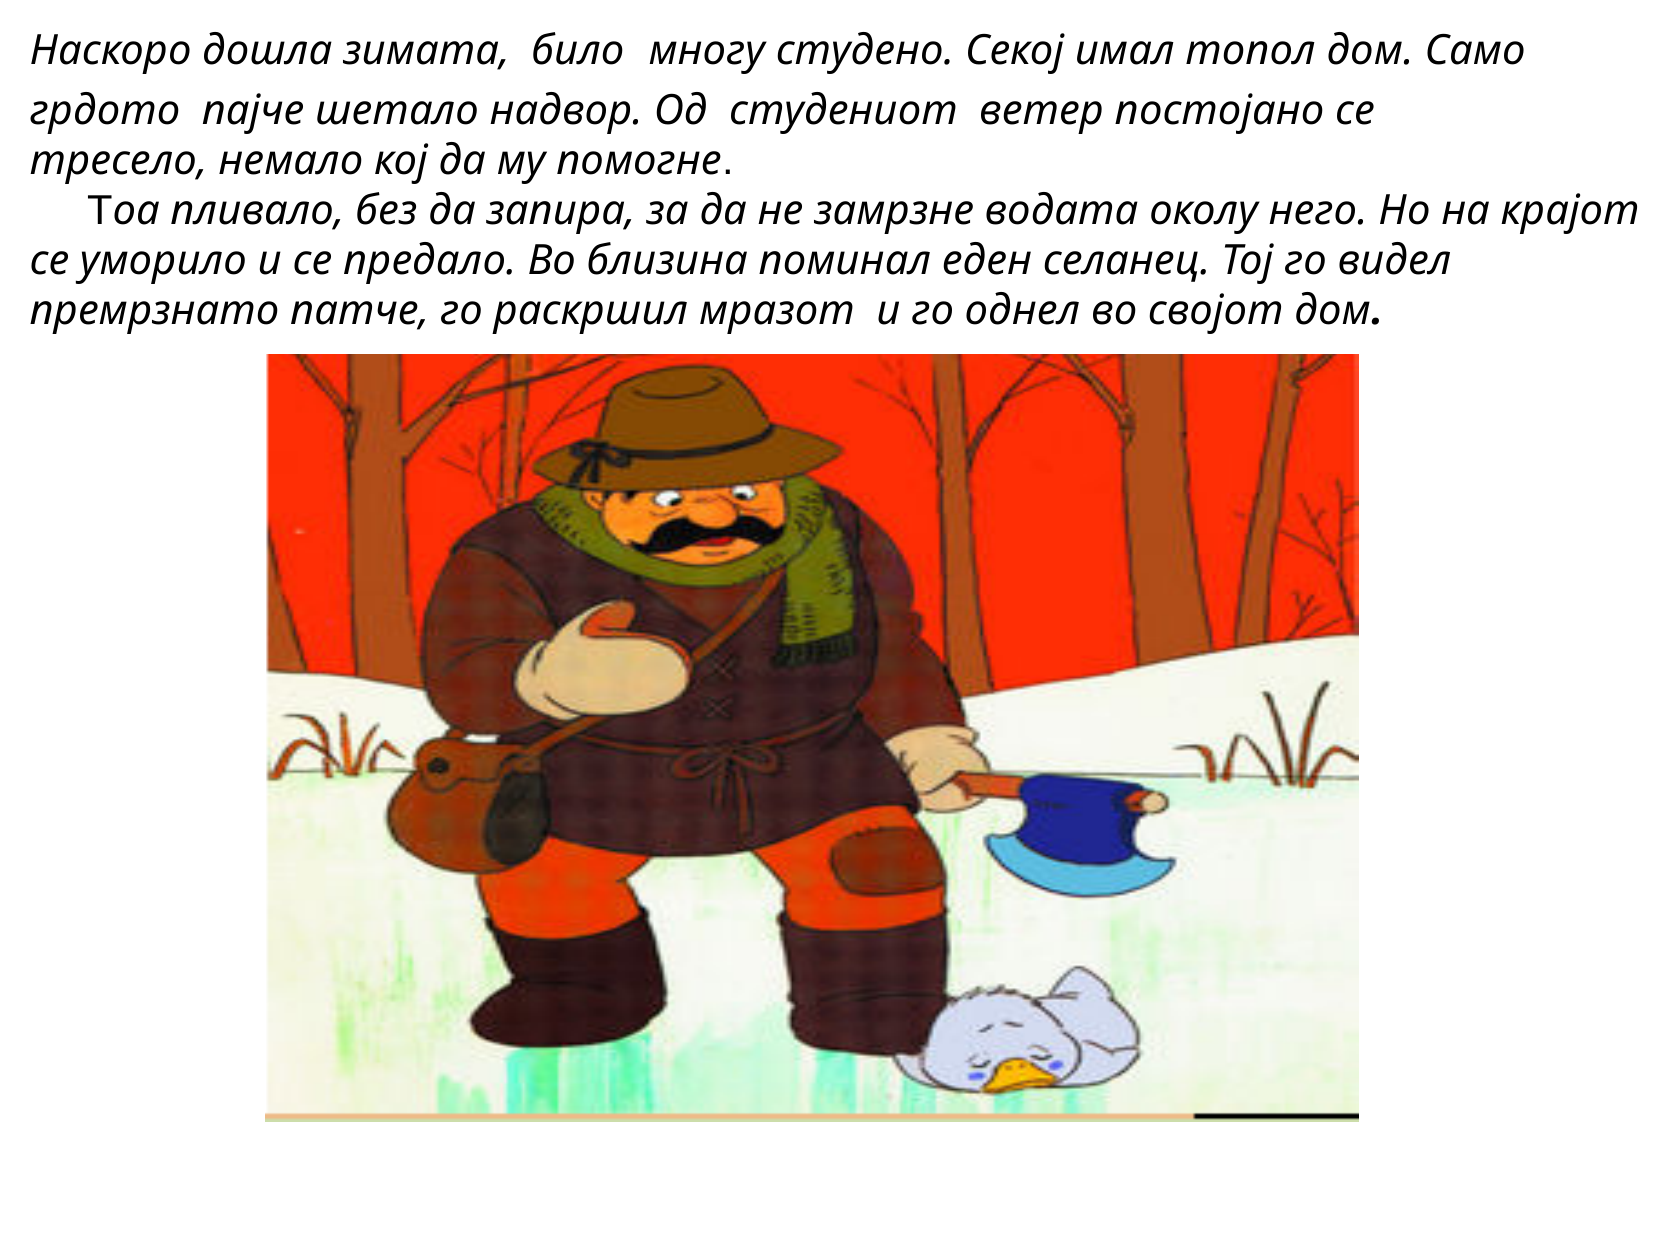

# Наскоро дошла зимата, билo многу студенo. Секој имал топол дом. Само грдoто пајче шетало надвор. Од студениот ветер постојано се тресело, немало кој да му помогне. Тоа пливало, без да запира, за да не замрзне водата околу него. Но на крајот се уморило и се предало. Во близина поминал еден селанец. Тој го видел премрзнато патче, го раскршил мразот и го однел во својот дом.